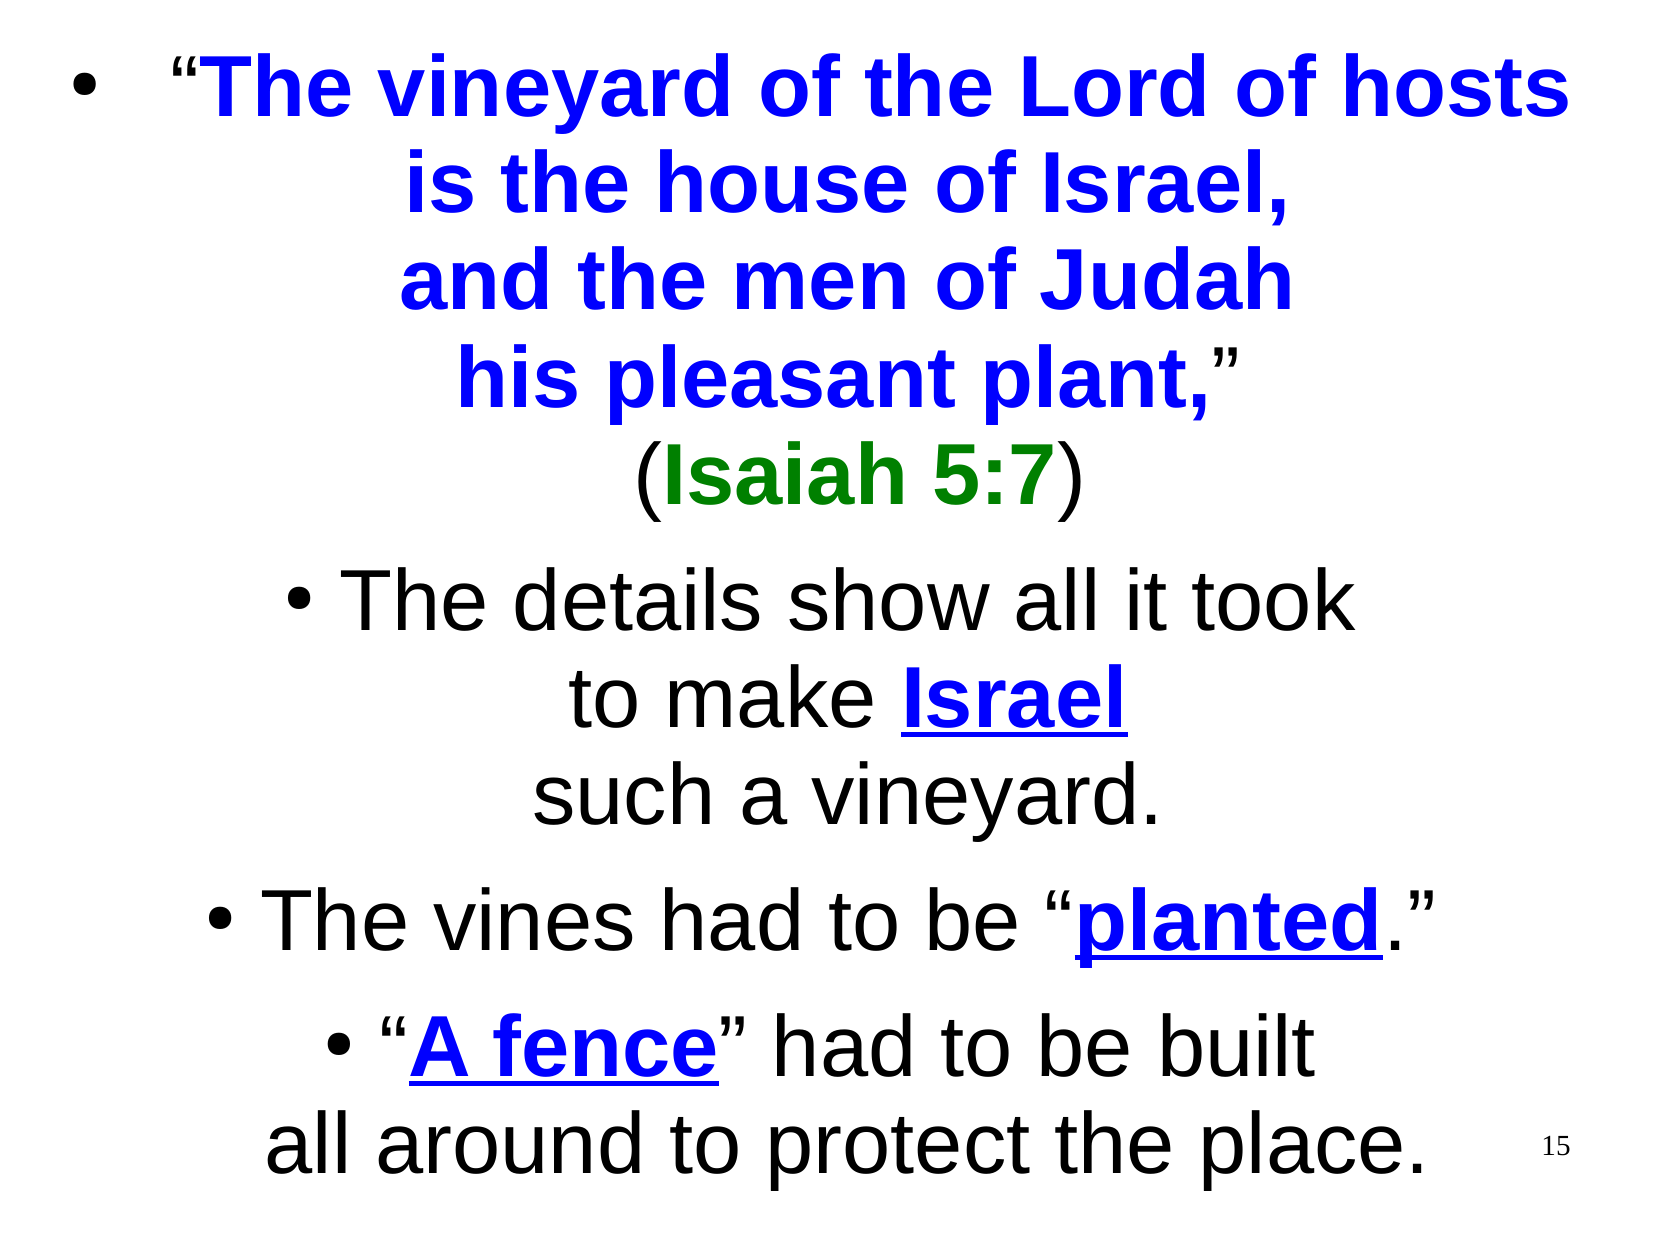

# “The vineyard of the Lord of hosts is the house of Israel, and the men of Judah his pleasant plant,” (Isaiah 5:7)
The details show all it took
to make Israel
such a vineyard.
The vines had to be “planted.”
“A fence” had to be built
all around to protect the place.
15